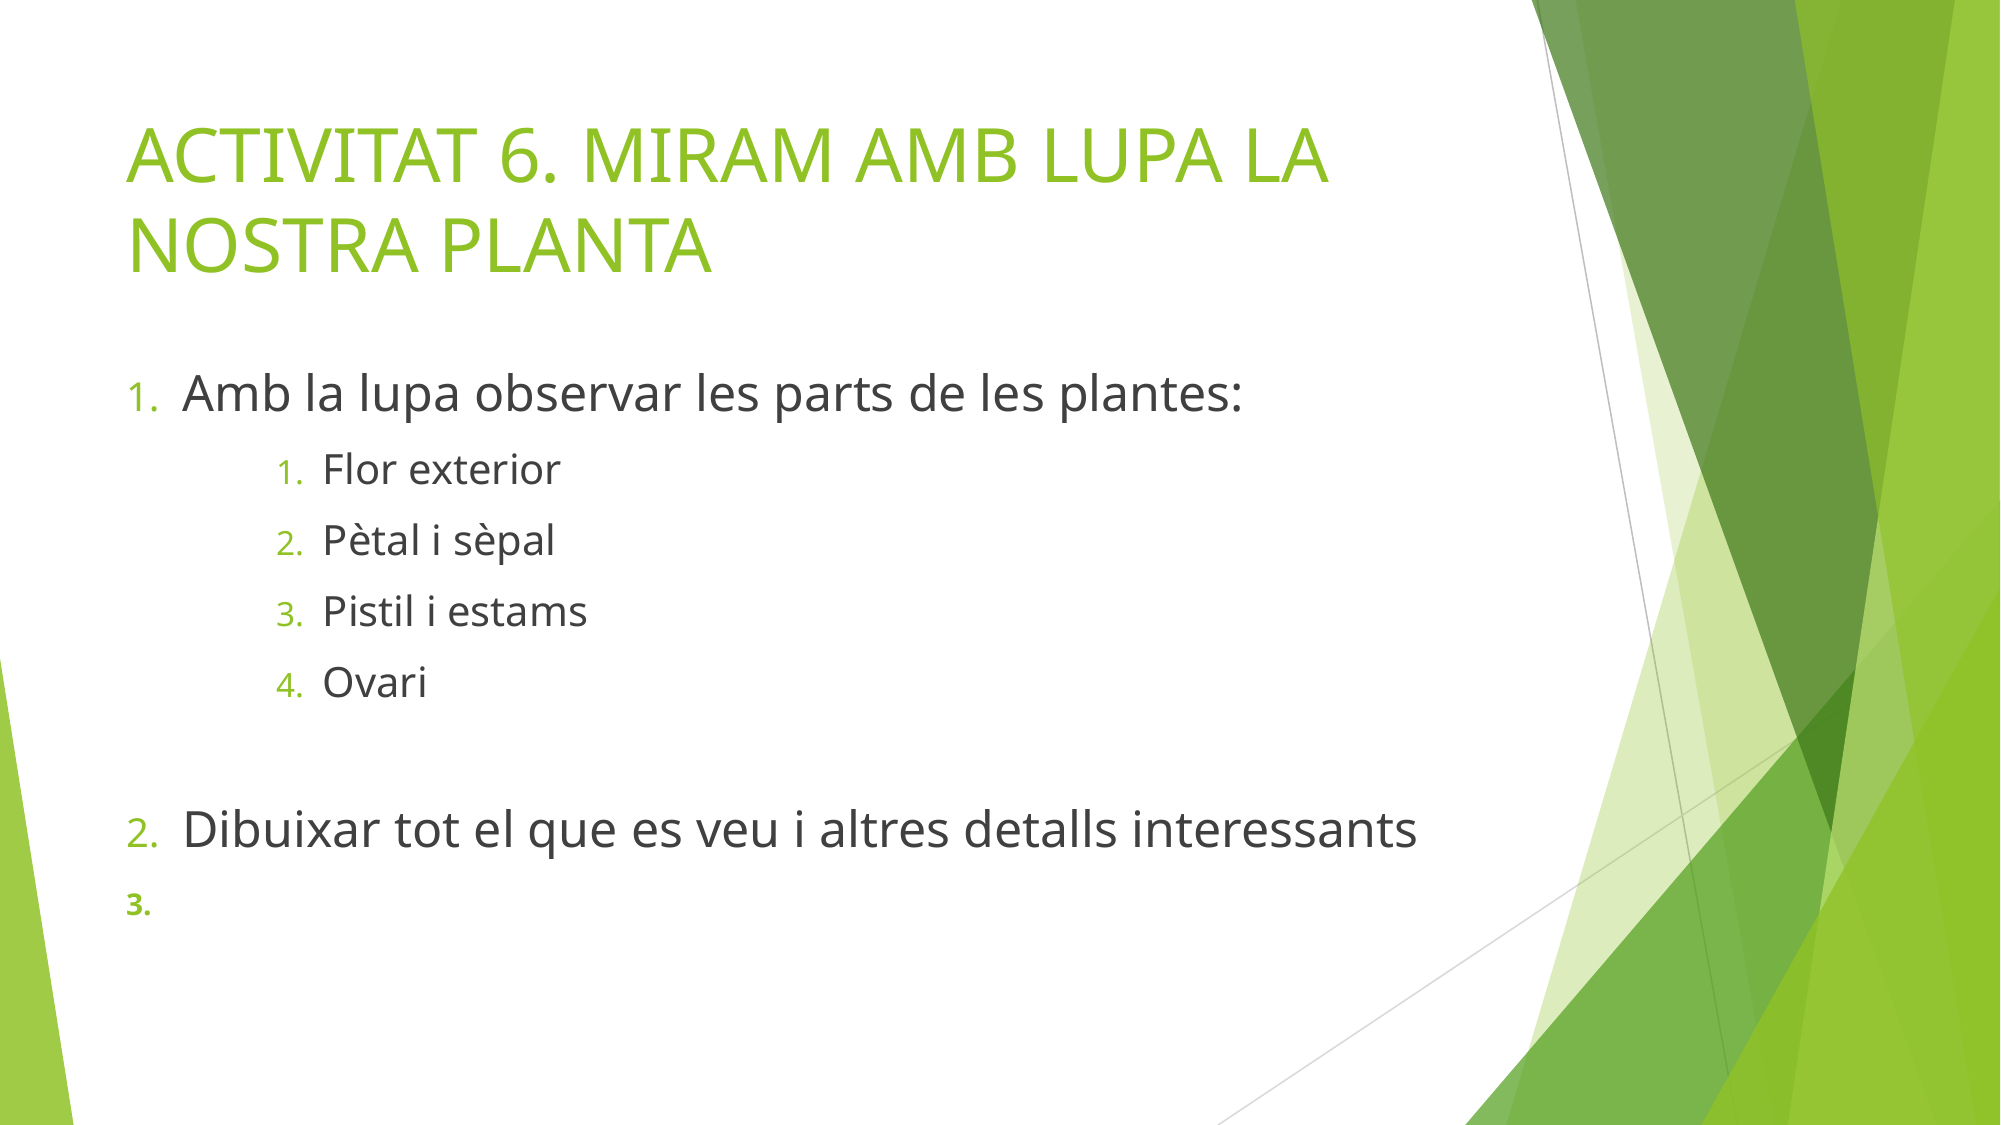

# ACTIVITAT 6. MIRAM AMB LUPA LA NOSTRA PLANTA
Amb la lupa observar les parts de les plantes:
Flor exterior
Pètal i sèpal
Pistil i estams
Ovari
Dibuixar tot el que es veu i altres detalls interessants